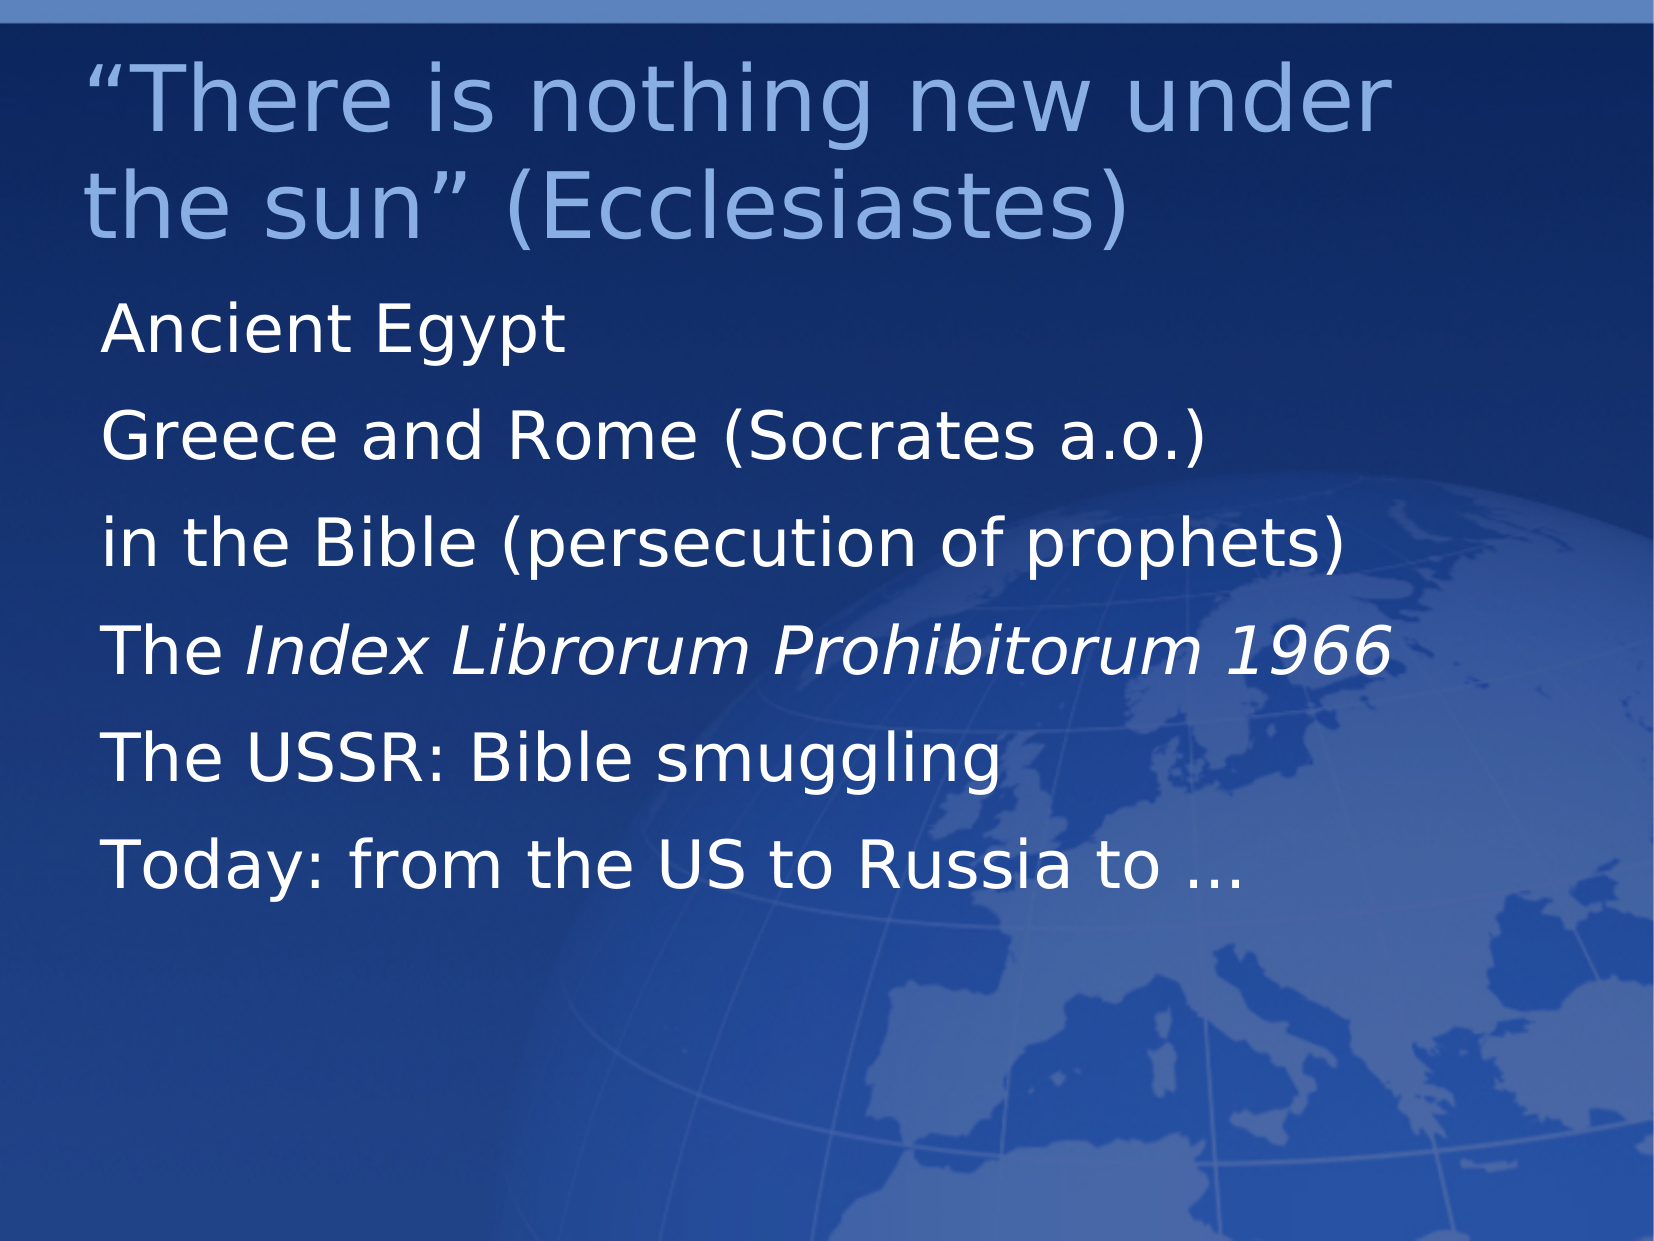

# “There is nothing new under the sun” (Ecclesiastes)
Ancient Egypt
Greece and Rome (Socrates a.o.)
in the Bible (persecution of prophets)
The Index Librorum Prohibitorum 1966
The USSR: Bible smuggling
Today: from the US to Russia to ...